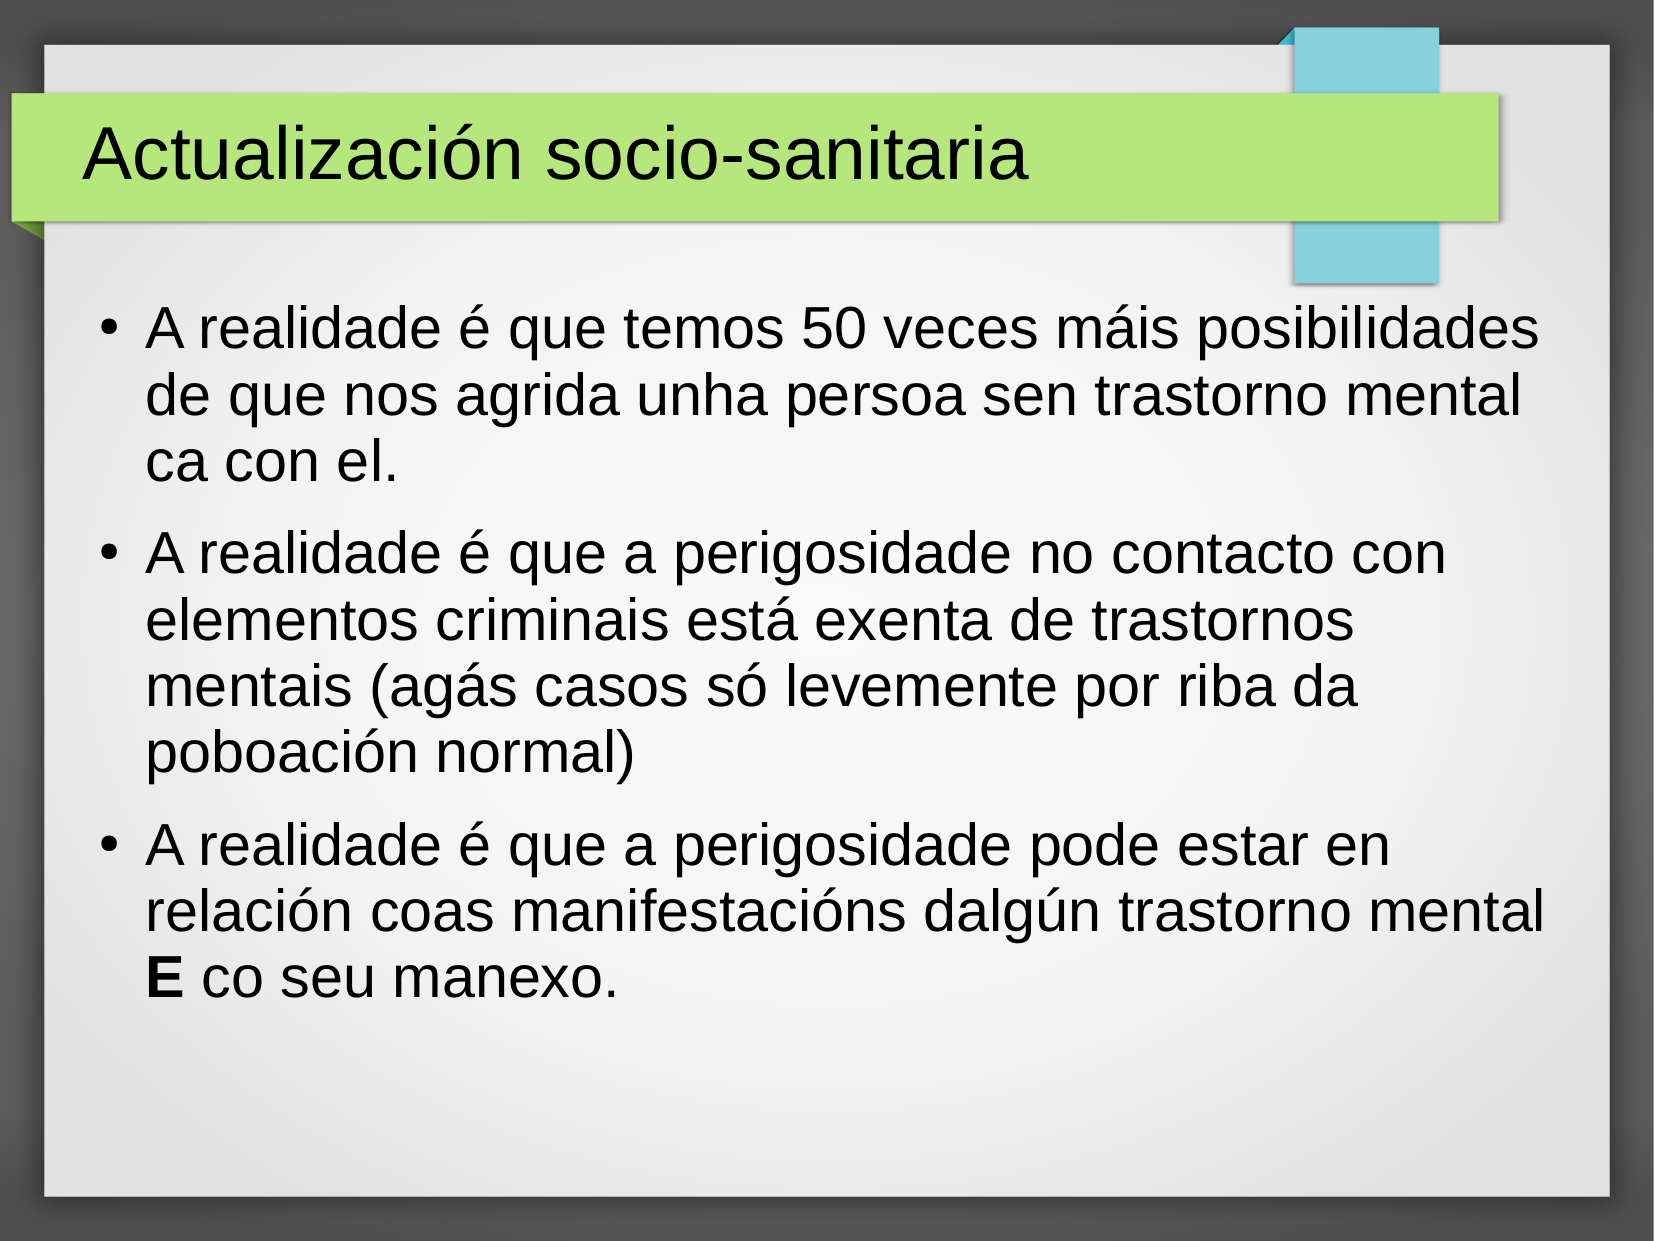

# Actualización socio-sanitaria
A realidade é que temos 50 veces máis posibilidades de que nos agrida unha persoa sen trastorno mental ca con el.
A realidade é que a perigosidade no contacto con elementos criminais está exenta de trastornos mentais (agás casos só levemente por riba da poboación normal)
A realidade é que a perigosidade pode estar en relación coas manifestacións dalgún trastorno mental E co seu manexo.